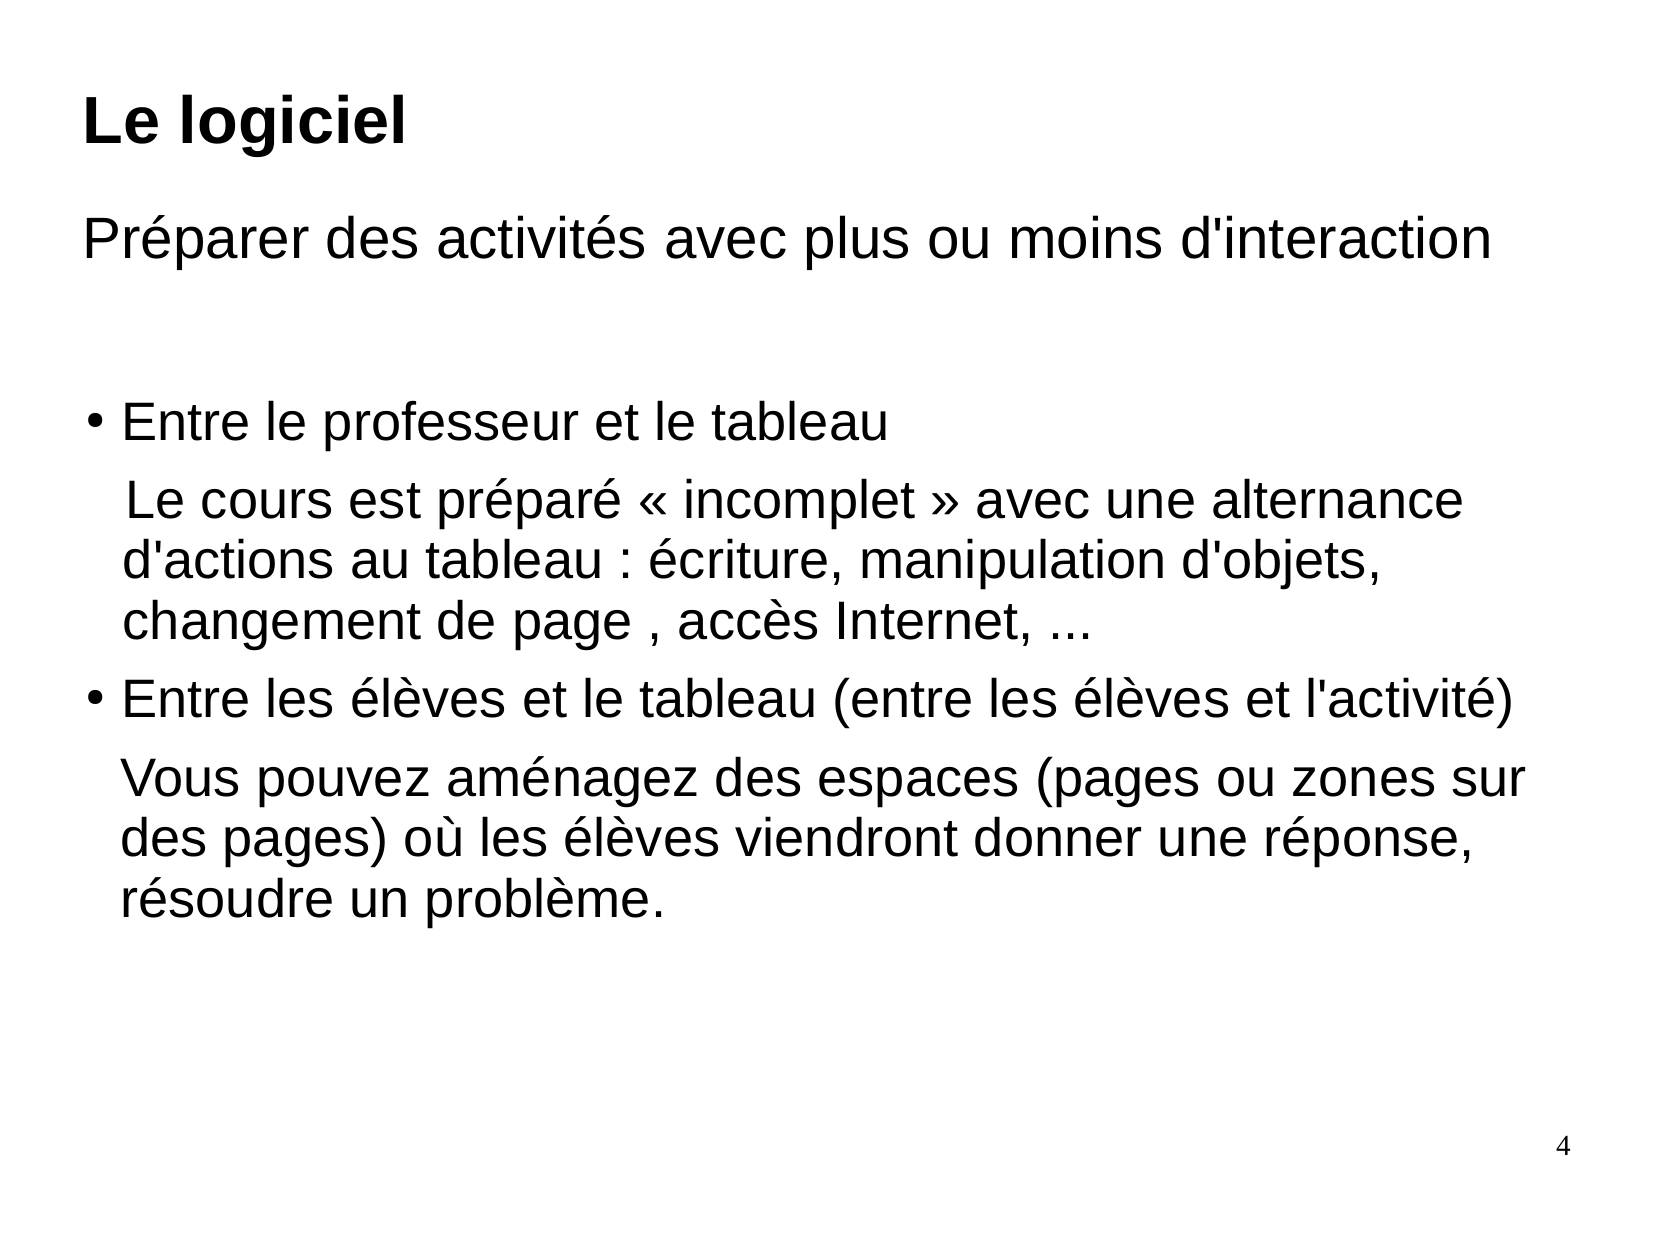

# Le logiciel
Préparer des activités avec plus ou moins d'interaction
Entre le professeur et le tableau
Le cours est préparé « incomplet » avec une alternance d'actions au tableau : écriture, manipulation d'objets, changement de page , accès Internet, ...
Entre les élèves et le tableau (entre les élèves et l'activité)
Vous pouvez aménagez des espaces (pages ou zones sur des pages) où les élèves viendront donner une réponse, résoudre un problème.
4